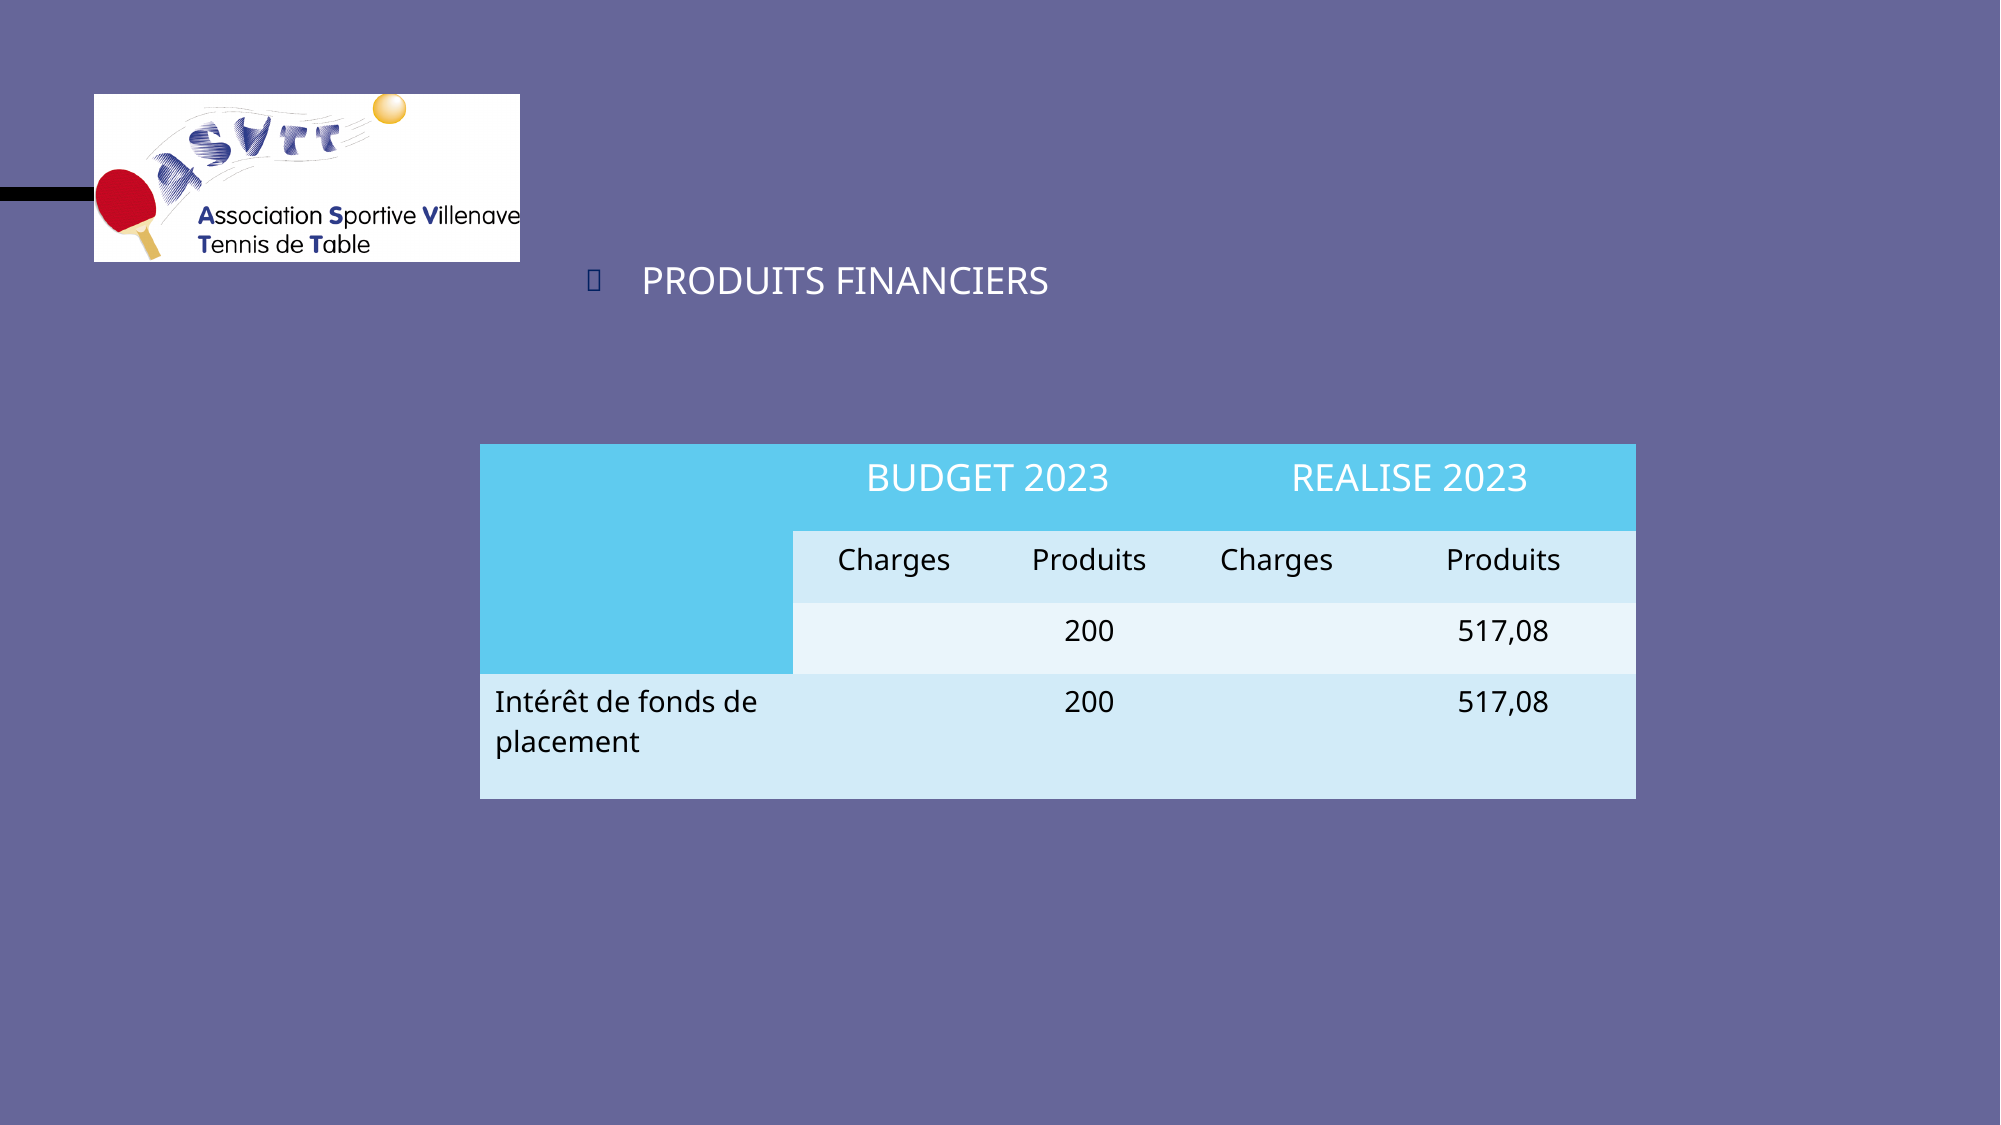

# PRODUITS FINANCIERS
| | BUDGET 2023 | | REALISE 2023 | |
| --- | --- | --- | --- | --- |
| | Charges | Produits | Charges | Produits |
| | | 200 | | 517,08 |
| Intérêt de fonds de placement | | 200 | | 517,08 |